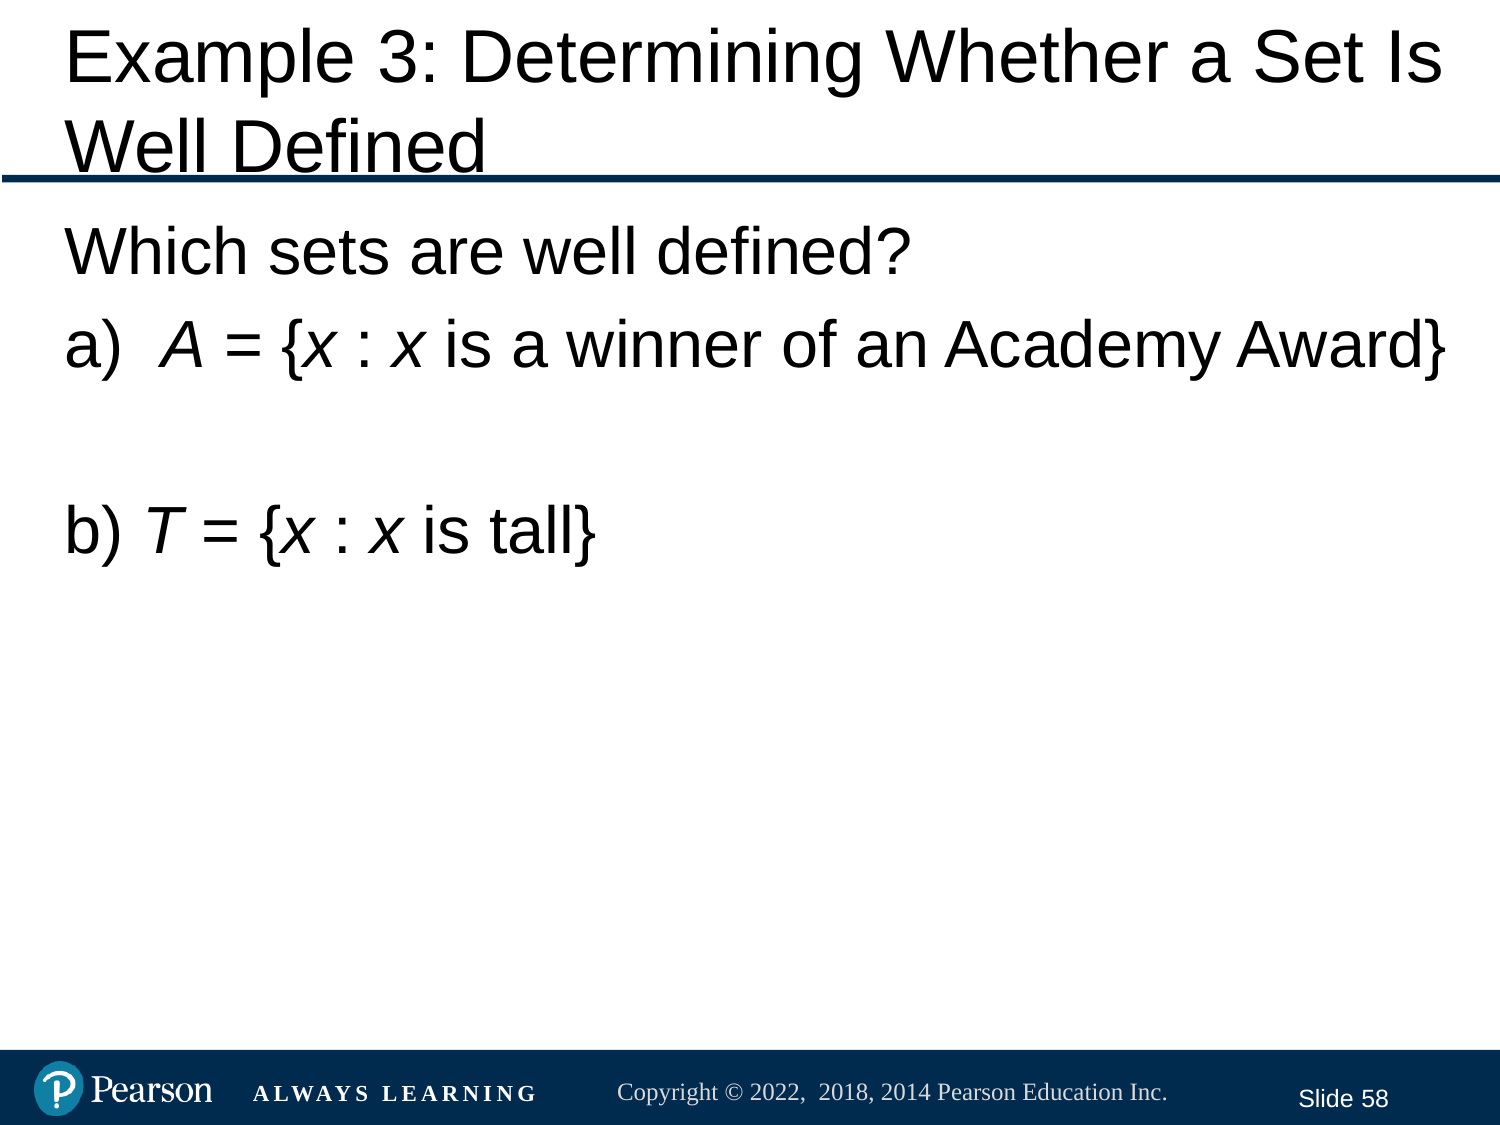

# Example 3: Determining Whether a Set Is Well Defined
Which sets are well defined?
a) A = {x : x is a winner of an Academy Award}
b) T = {x : x is tall}